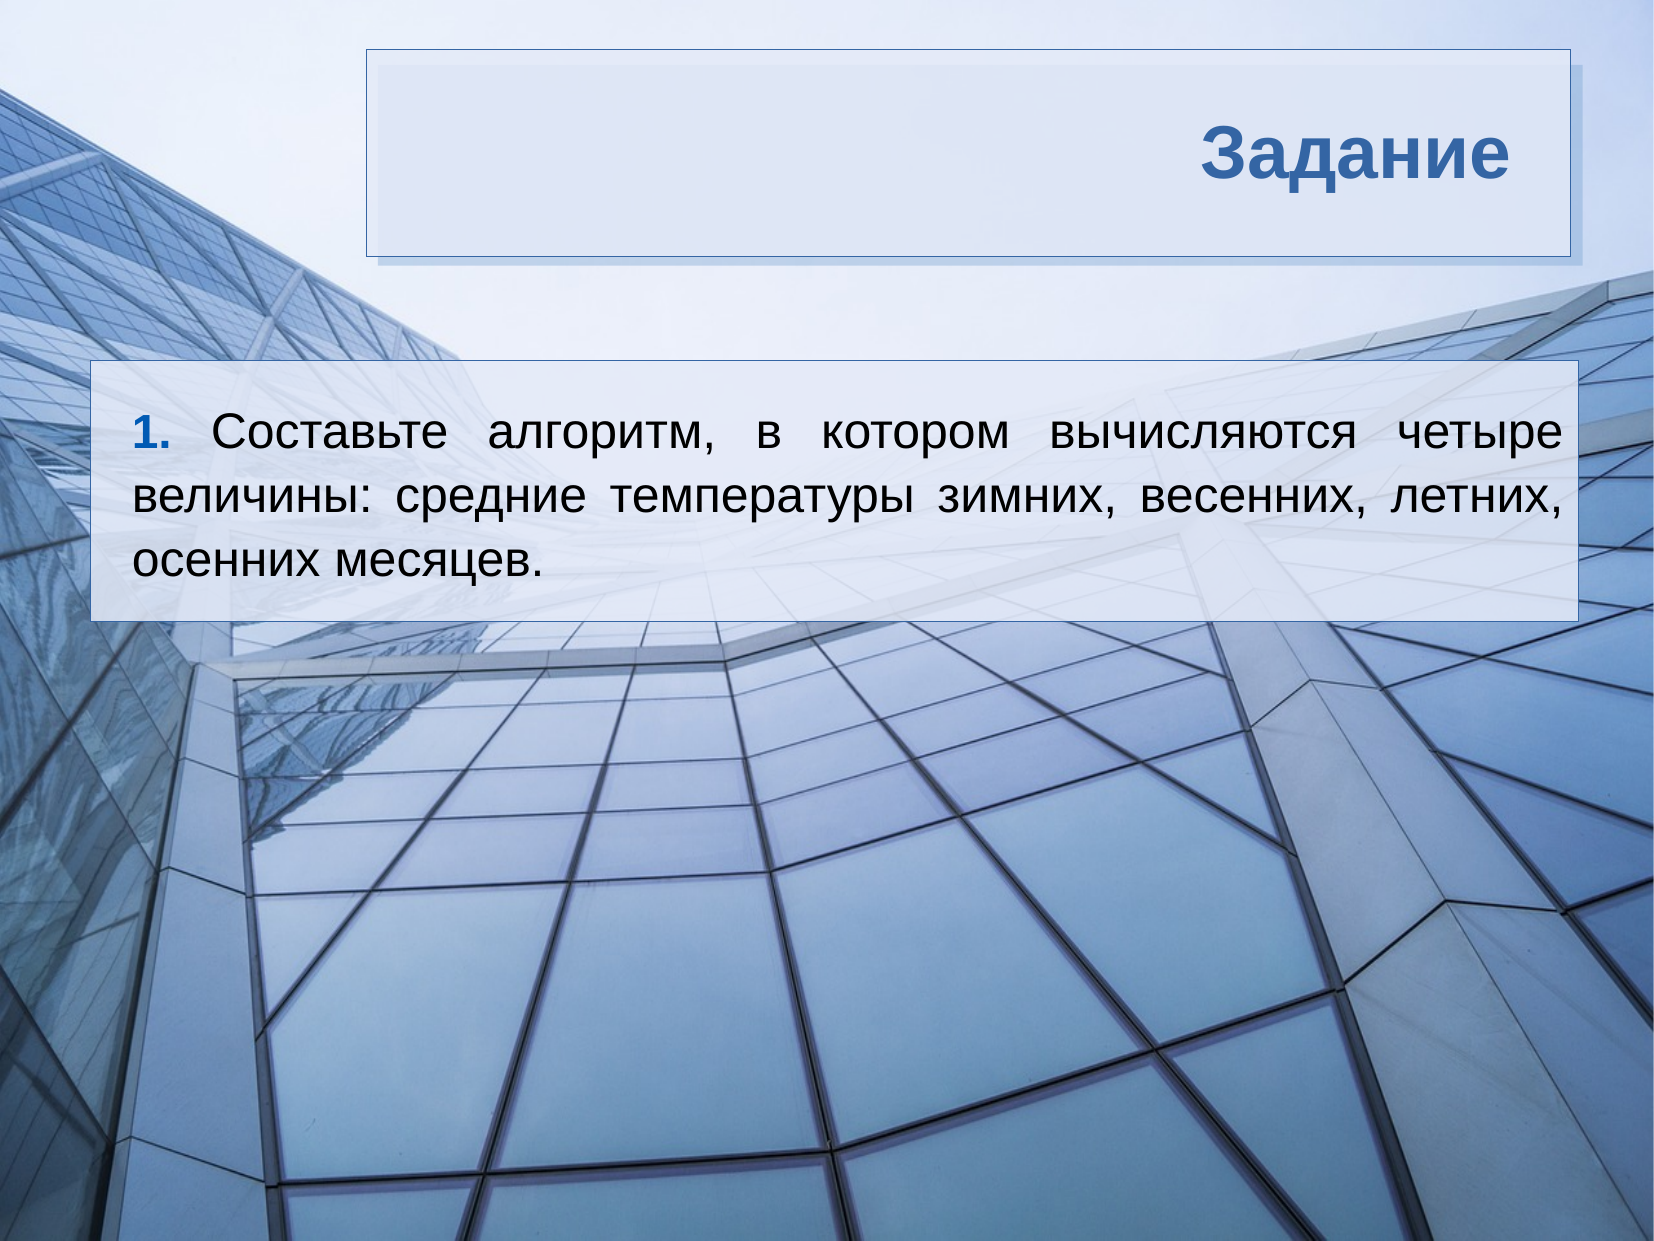

# Задание
1. Составьте алгоритм, в котором вычисляются четыре величины: средние температуры зимних, весенних, летних, осенних месяцев.